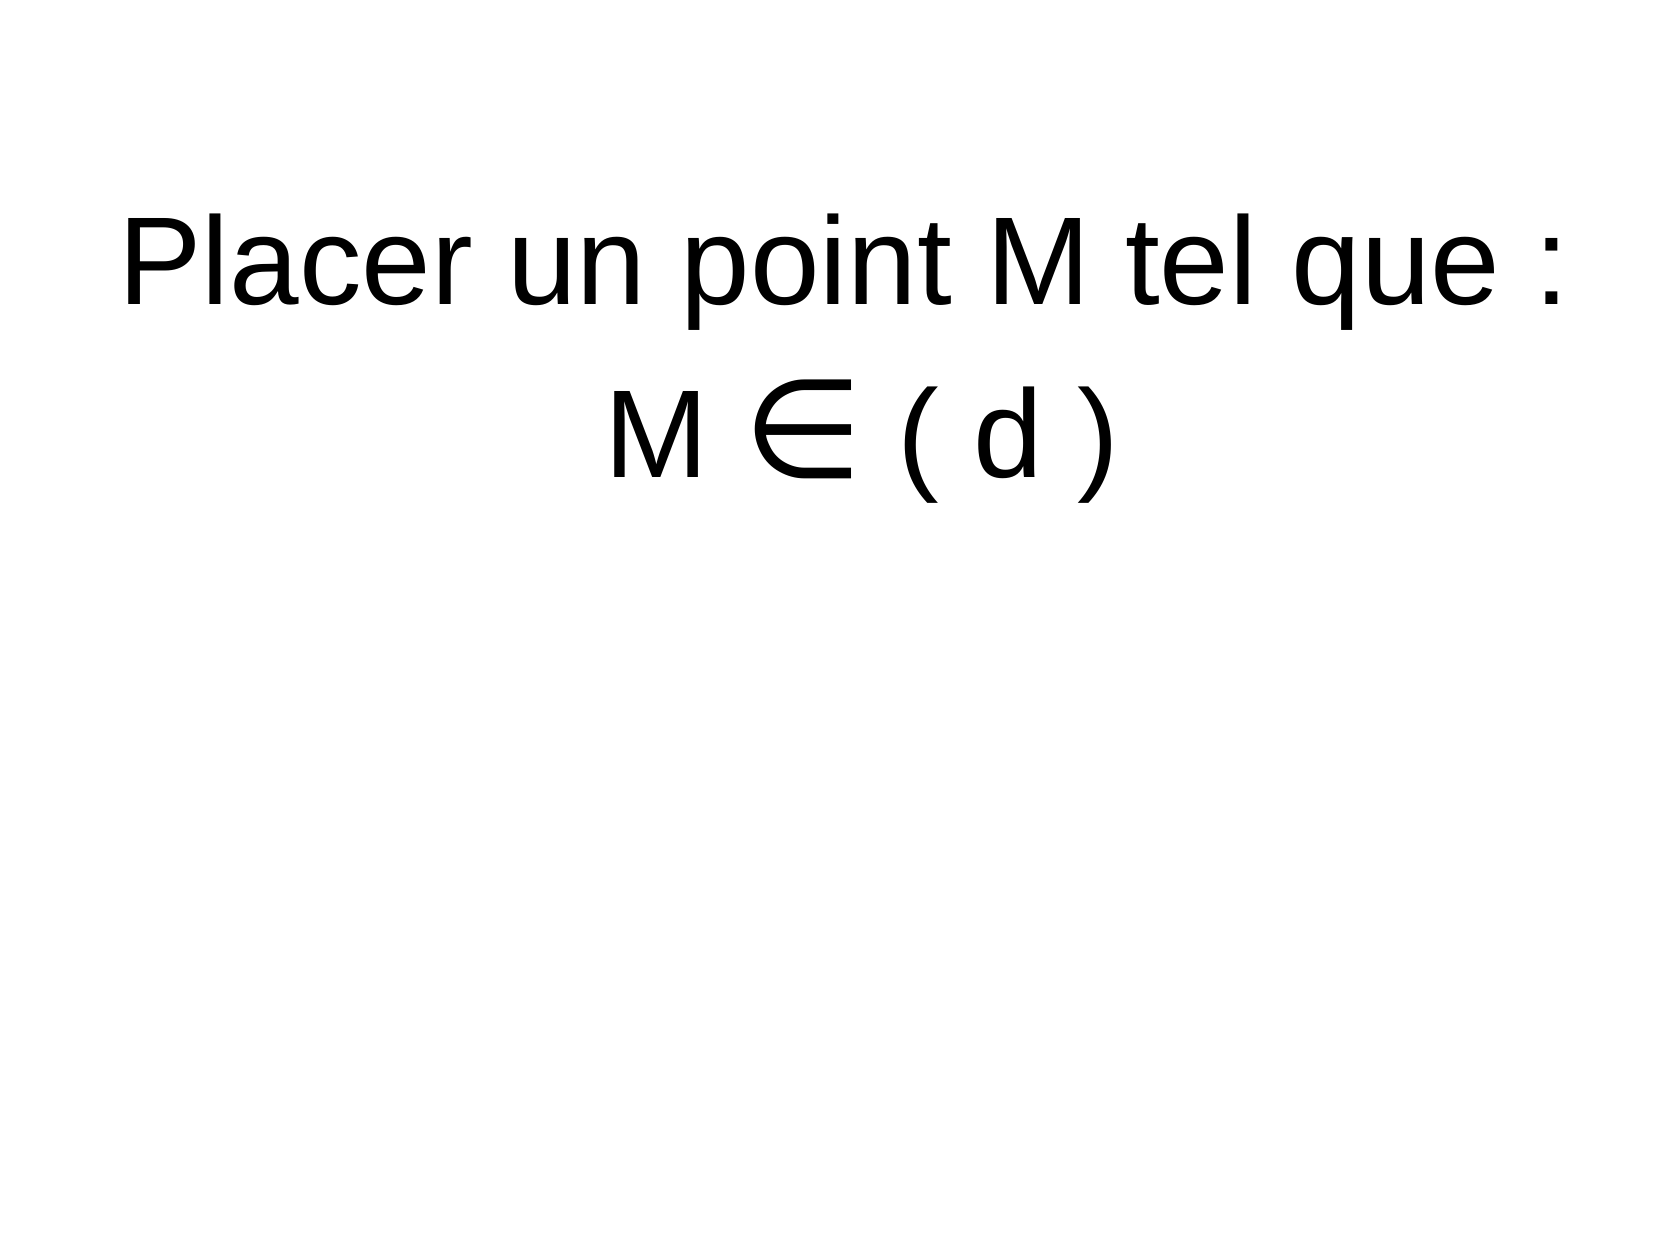

# Placer un point M tel que : M ∈ ( d )